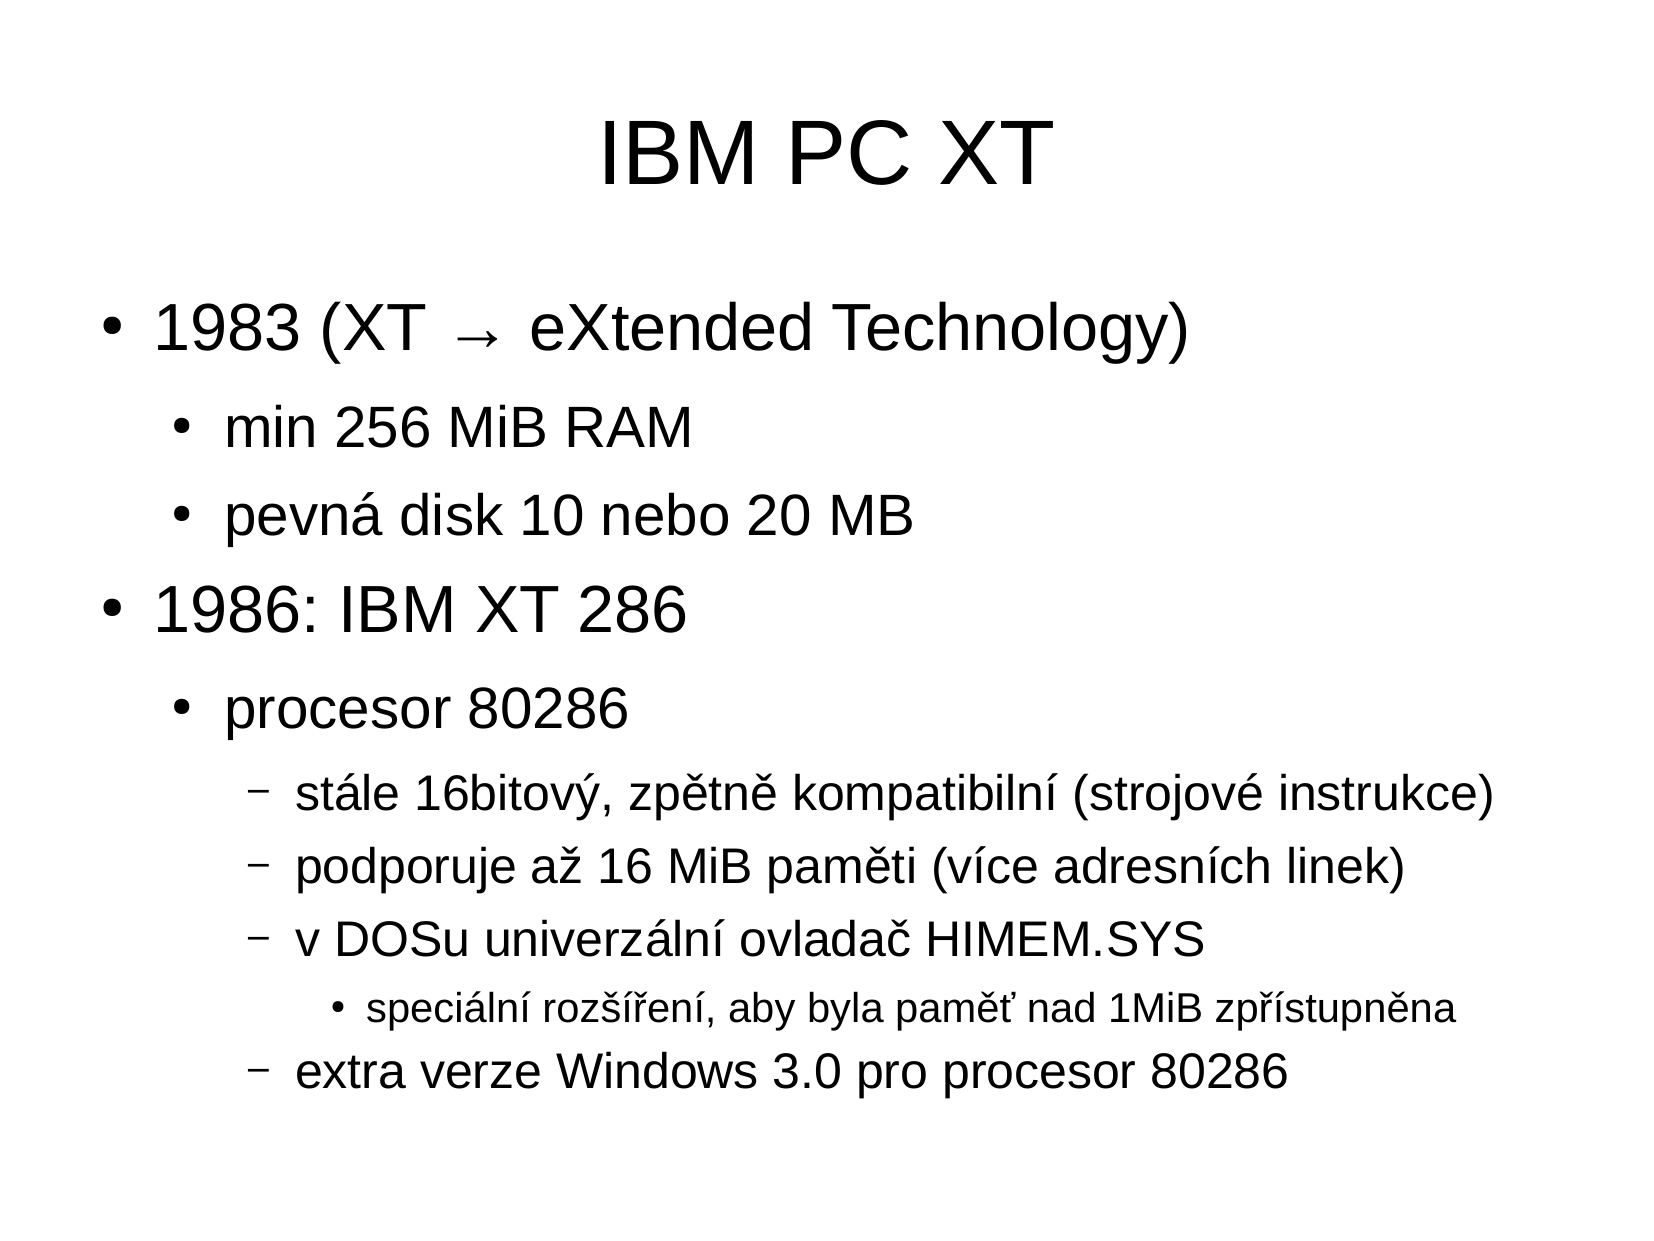

# IBM PC XT
1983 (XT → eXtended Technology)
min 256 MiB RAM
pevná disk 10 nebo 20 MB
1986: IBM XT 286
procesor 80286
stále 16bitový, zpětně kompatibilní (strojové instrukce)
podporuje až 16 MiB paměti (více adresních linek)
v DOSu univerzální ovladač HIMEM.SYS
speciální rozšíření, aby byla paměť nad 1MiB zpřístupněna
extra verze Windows 3.0 pro procesor 80286